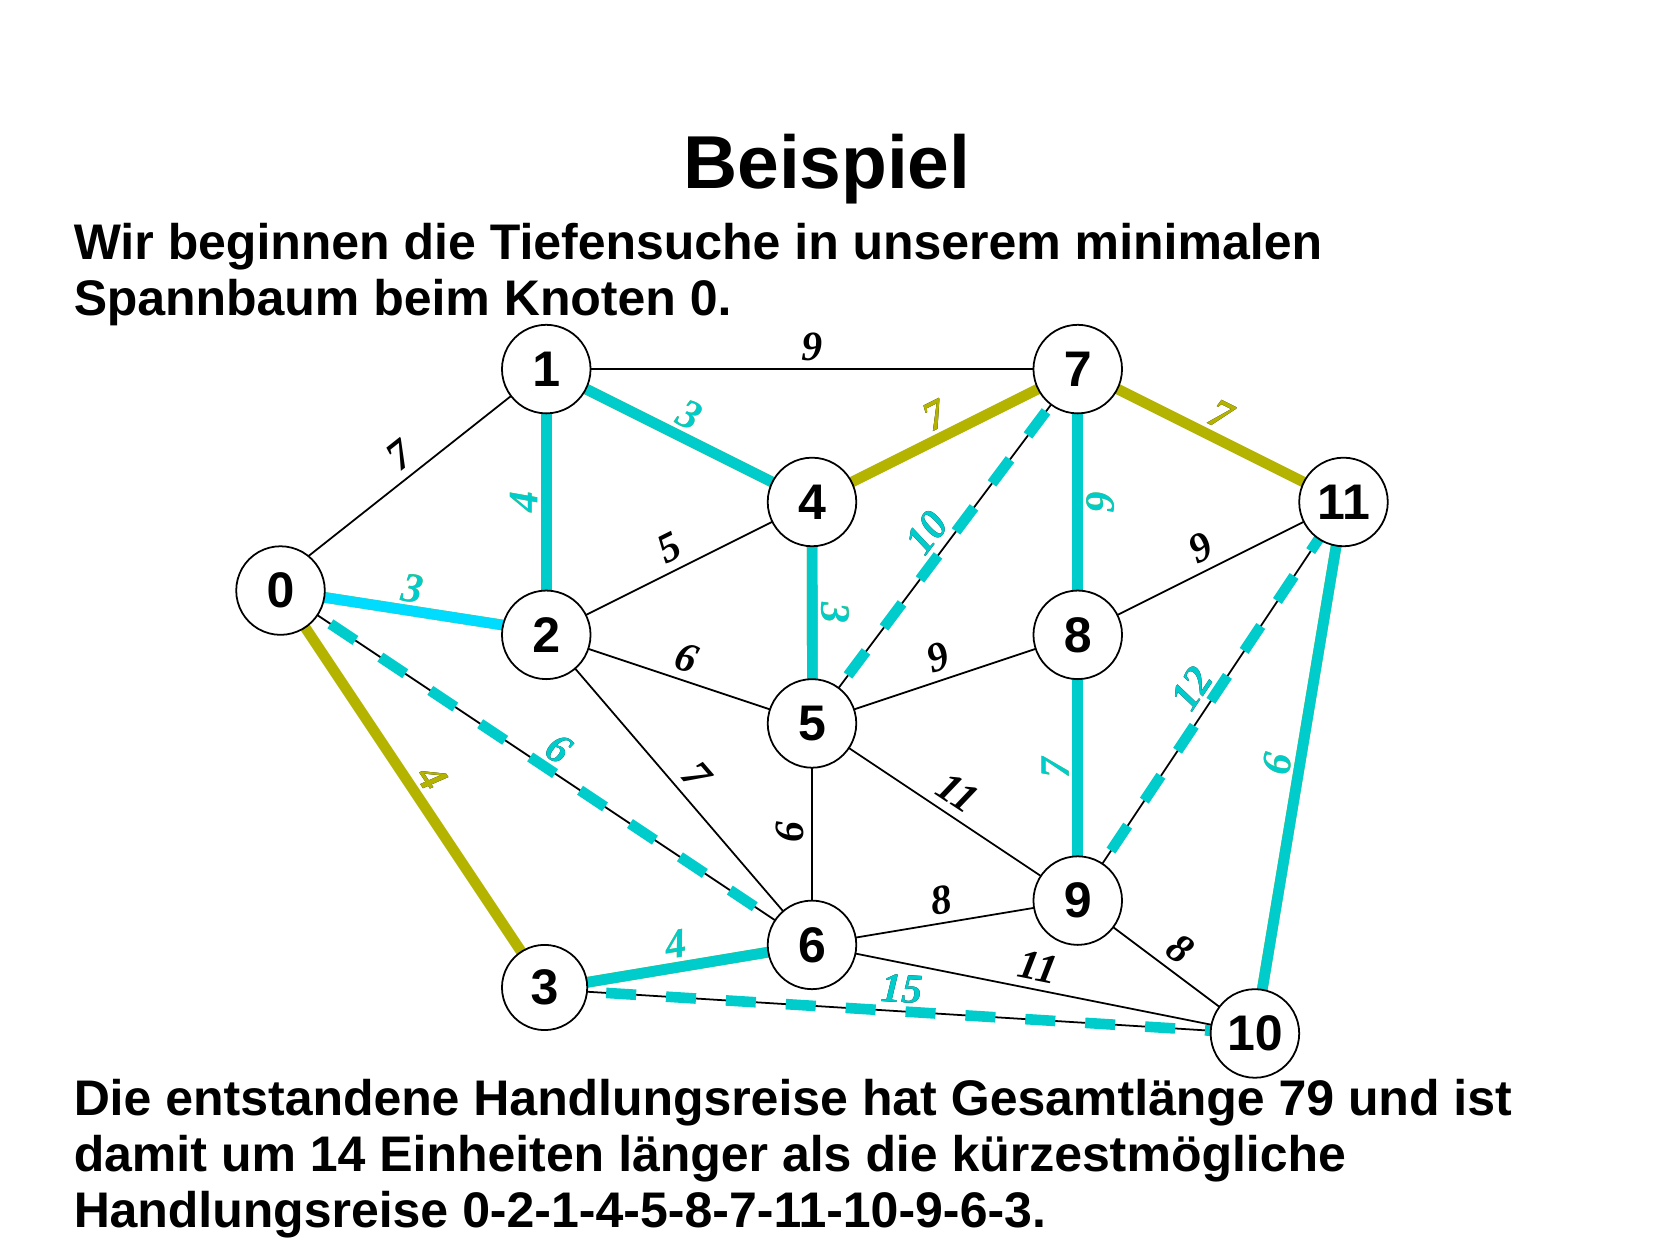

# Beispiel
Wir beginnen die Tiefensuche in unserem minimalen Spannbaum beim Knoten 0.
1
7
7
3
3
4
4
9
10
10
7
7
6
6
7
7
4
11
12
5
3
3
12
9
6
6
0
6
6
3
3
4
4
2
8
6
7
9
7
7
5
11
6
9
6
8
8
3
4
4
11
15
15
10
Die entstandene Handlungsreise hat Gesamtlänge 79 und ist damit um 14 Einheiten länger als die kürzestmögliche Handlungsreise 0-2-1-4-5-8-7-11-10-9-6-3.